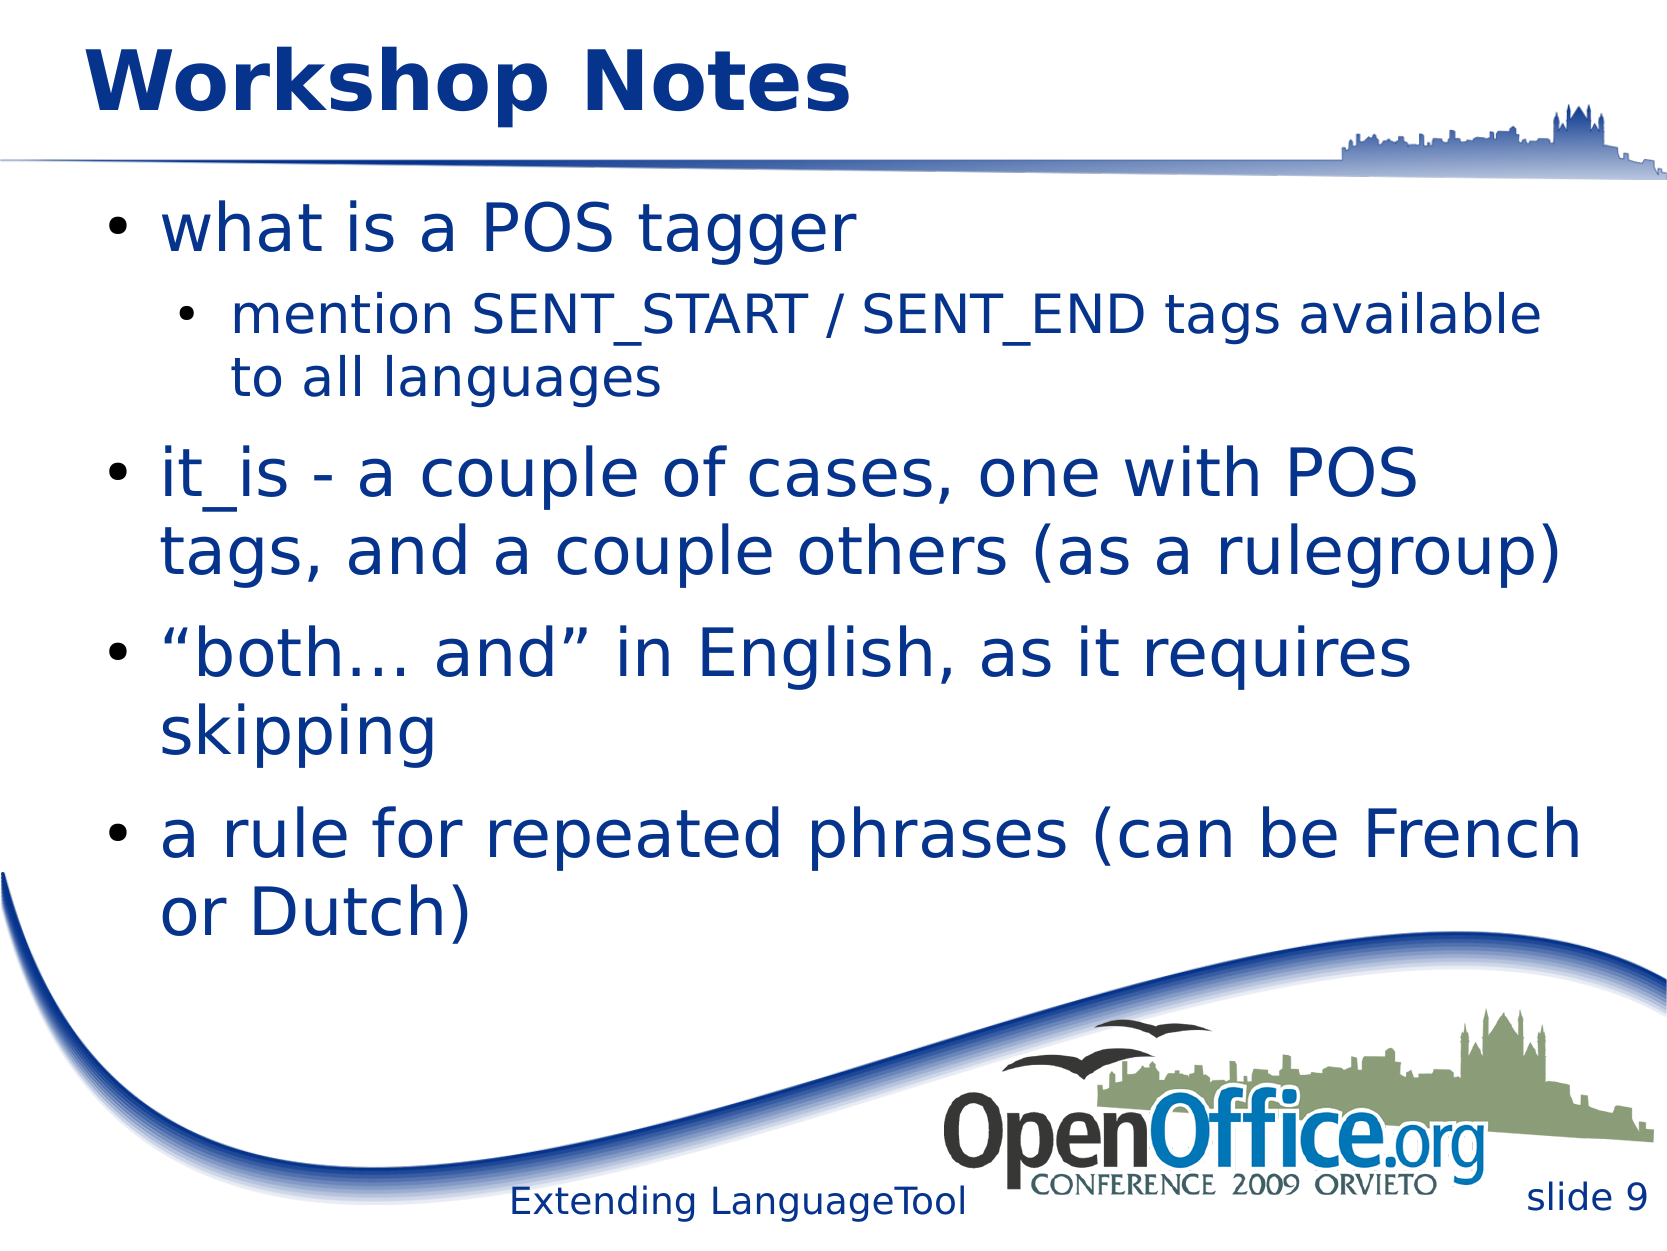

# Workshop Notes
what is a POS tagger
mention SENT_START / SENT_END tags available to all languages
it_is - a couple of cases, one with POS tags, and a couple others (as a rulegroup)
“both… and” in English, as it requires skipping
a rule for repeated phrases (can be French or Dutch)
9
[add your title under View - Footer]